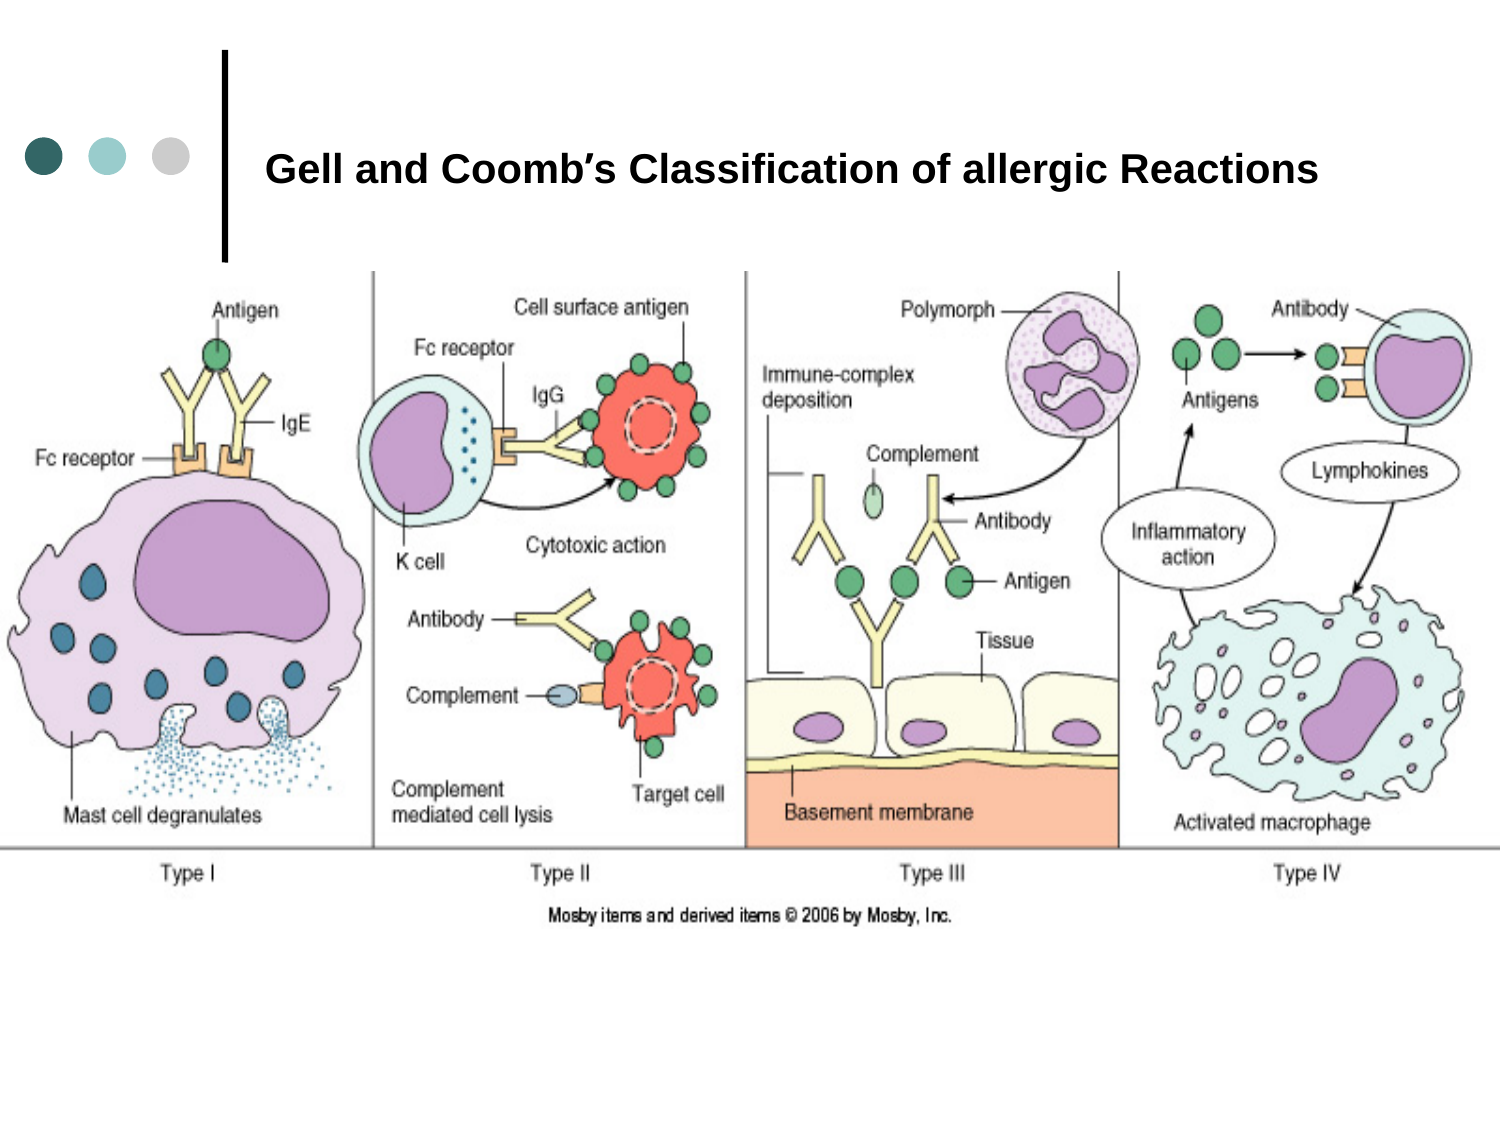

# Gell and Coomb’s Classification of allergic Reactions